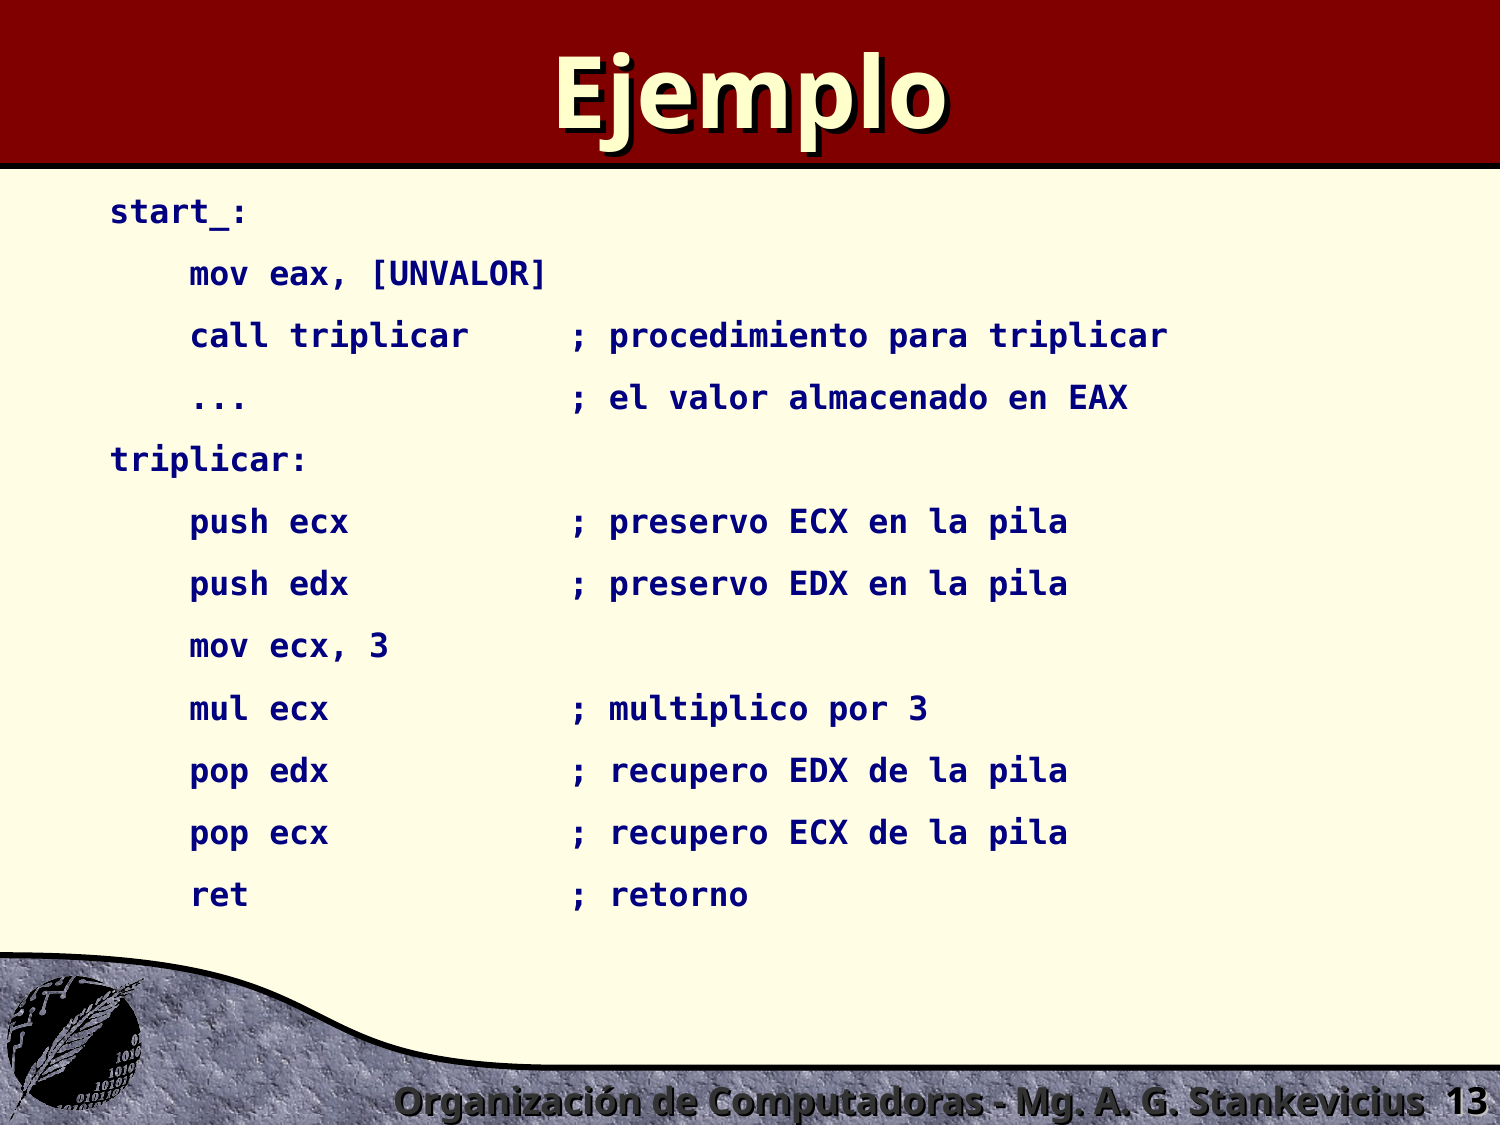

# Ejemplo
start_:
 mov eax, [UNVALOR]
 call triplicar ; procedimiento para triplicar
 ... ; el valor almacenado en EAX
triplicar:
 push ecx ; preservo ECX en la pila
 push edx ; preservo EDX en la pila
 mov ecx, 3
 mul ecx ; multiplico por 3
 pop edx ; recupero EDX de la pila
 pop ecx ; recupero ECX de la pila
 ret ; retorno
13